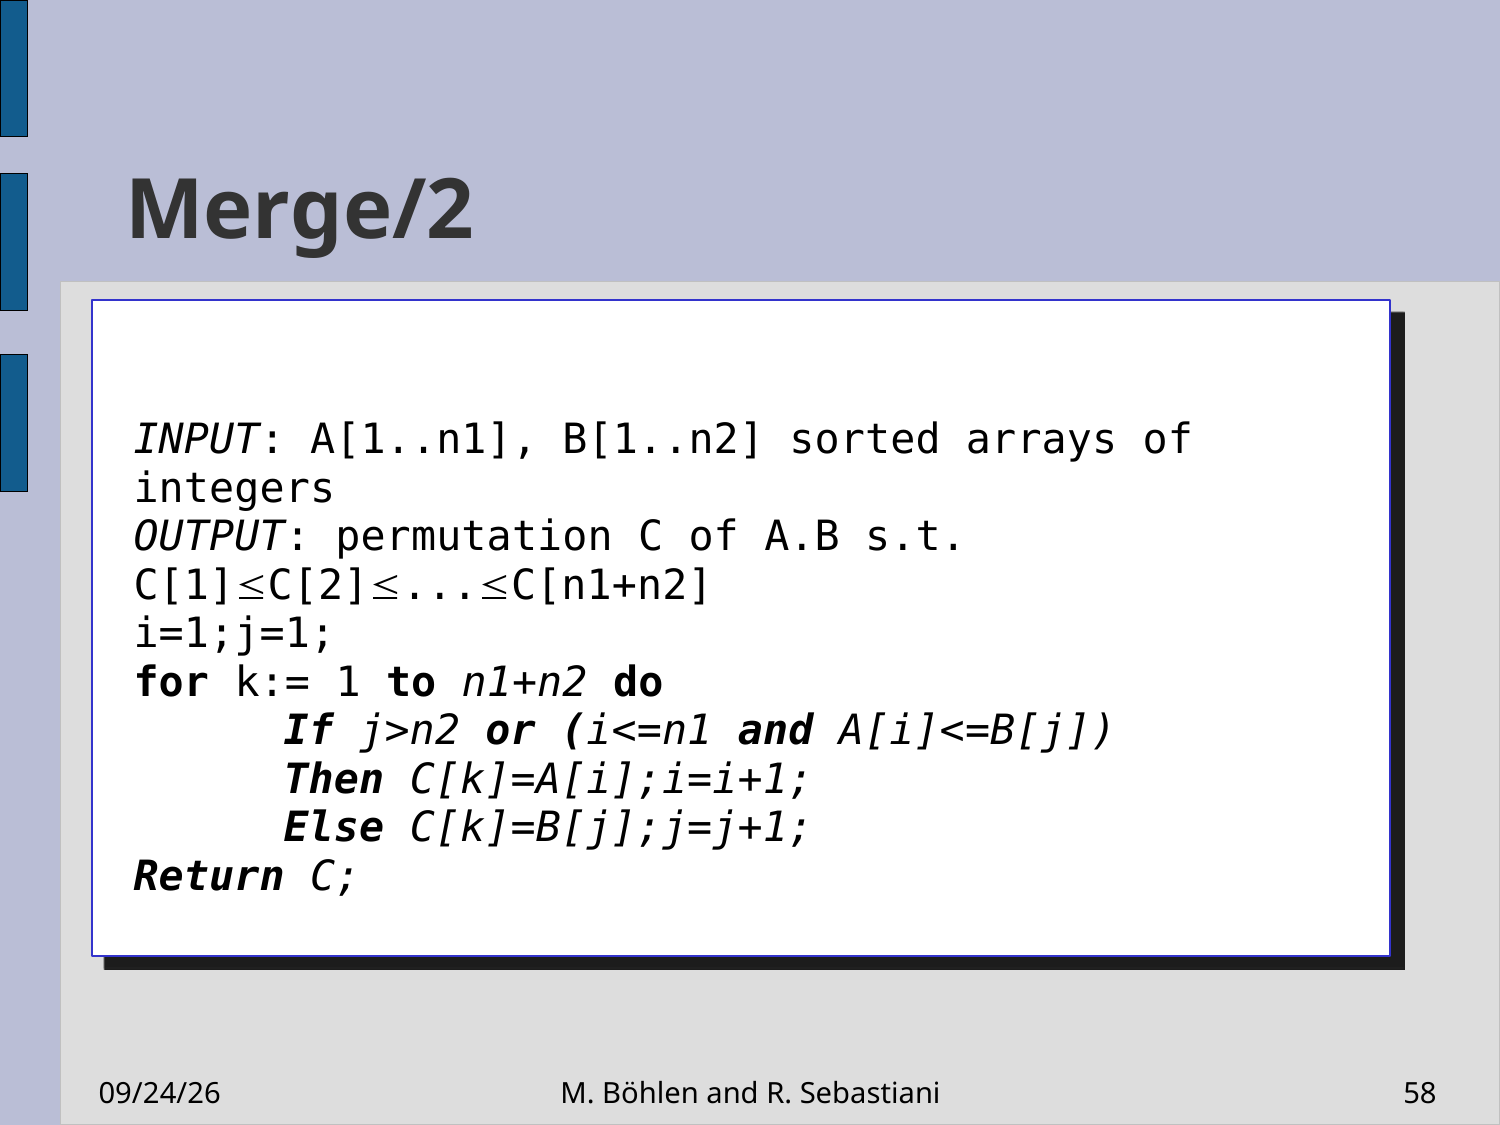

# Merge/2
INPUT: A[1..n1], B[1..n2] sorted arrays of integers
OUTPUT: permutation C of A.B s.t. C[1]C[2]...C[n1+n2]
i=1;j=1;
for k:= 1 to n1+n2 do
	If j>n2 or (i<=n1 and A[i]<=B[j])
	Then C[k]=A[i];i=i+1;
	Else C[k]=B[j];j=j+1;
Return C;
M. Böhlen and R. Sebastiani
58